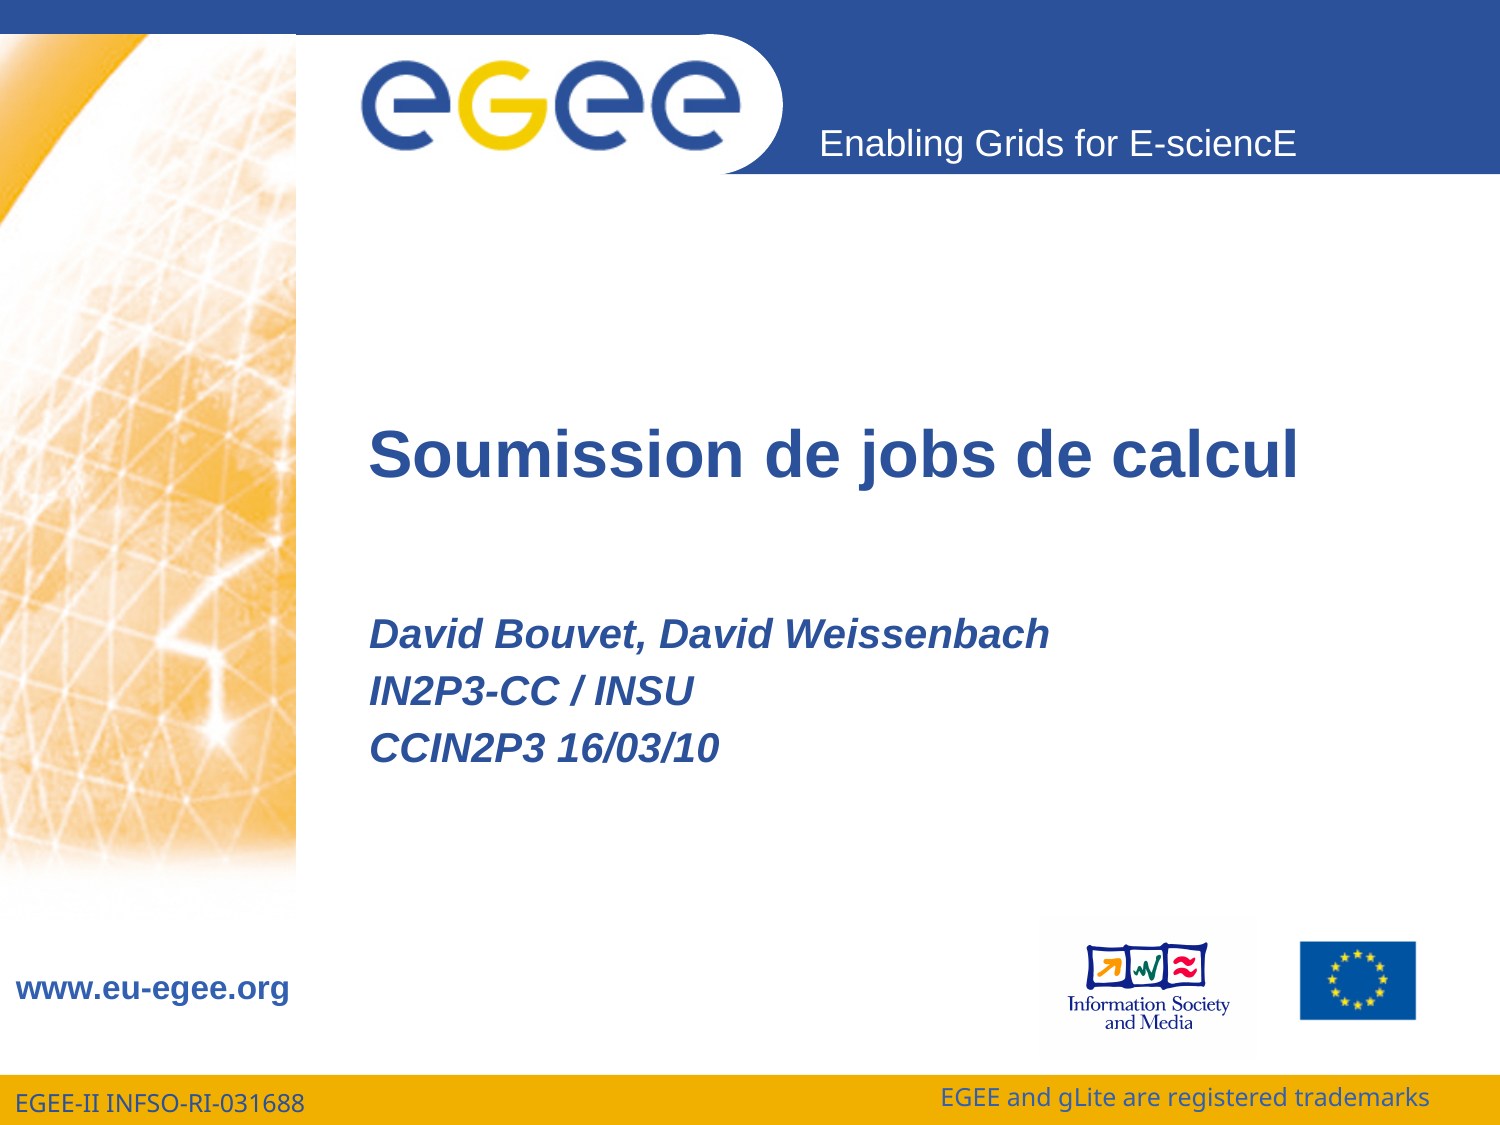

# Soumission de jobs de calcul
David Bouvet, David Weissenbach
IN2P3-CC / INSU
CCIN2P3 16/03/10